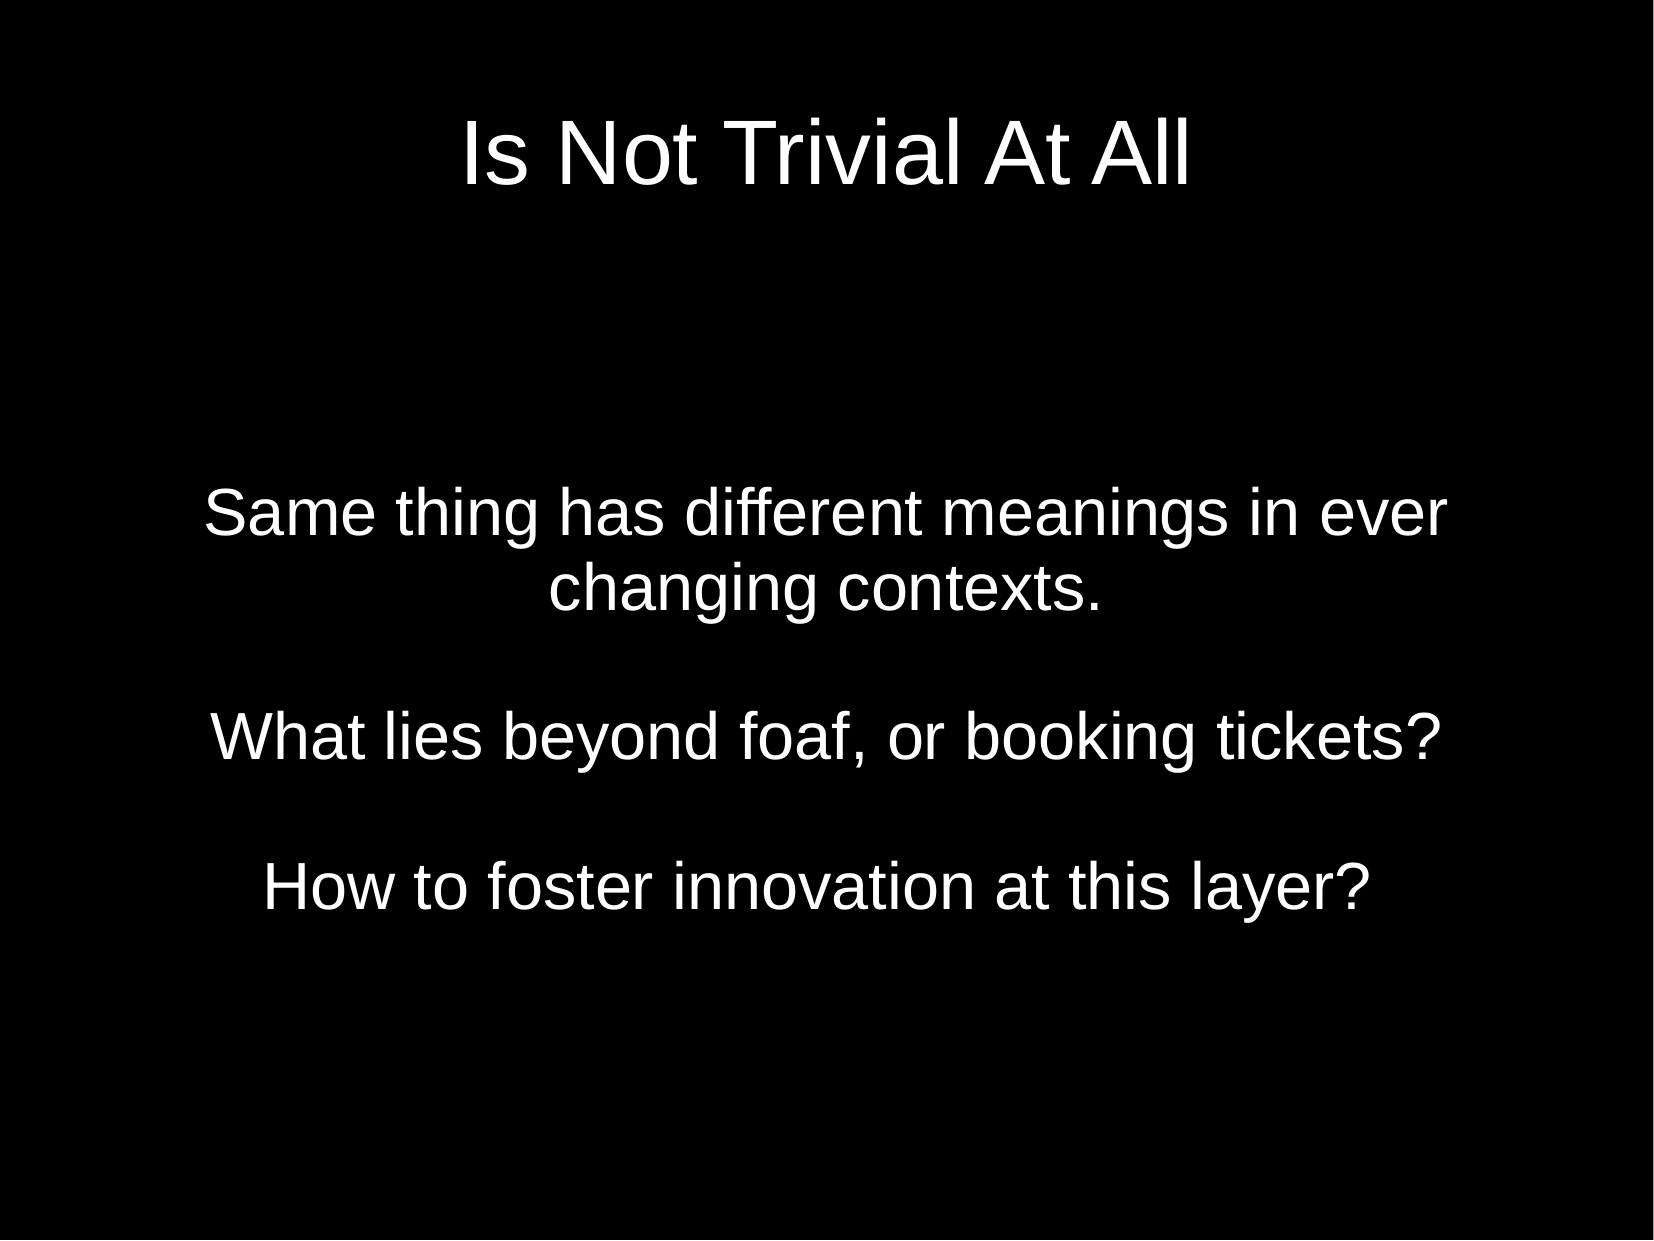

# Is Not Trivial At All
Same thing has different meanings in ever changing contexts.
What lies beyond foaf, or booking tickets?
How to foster innovation at this layer?